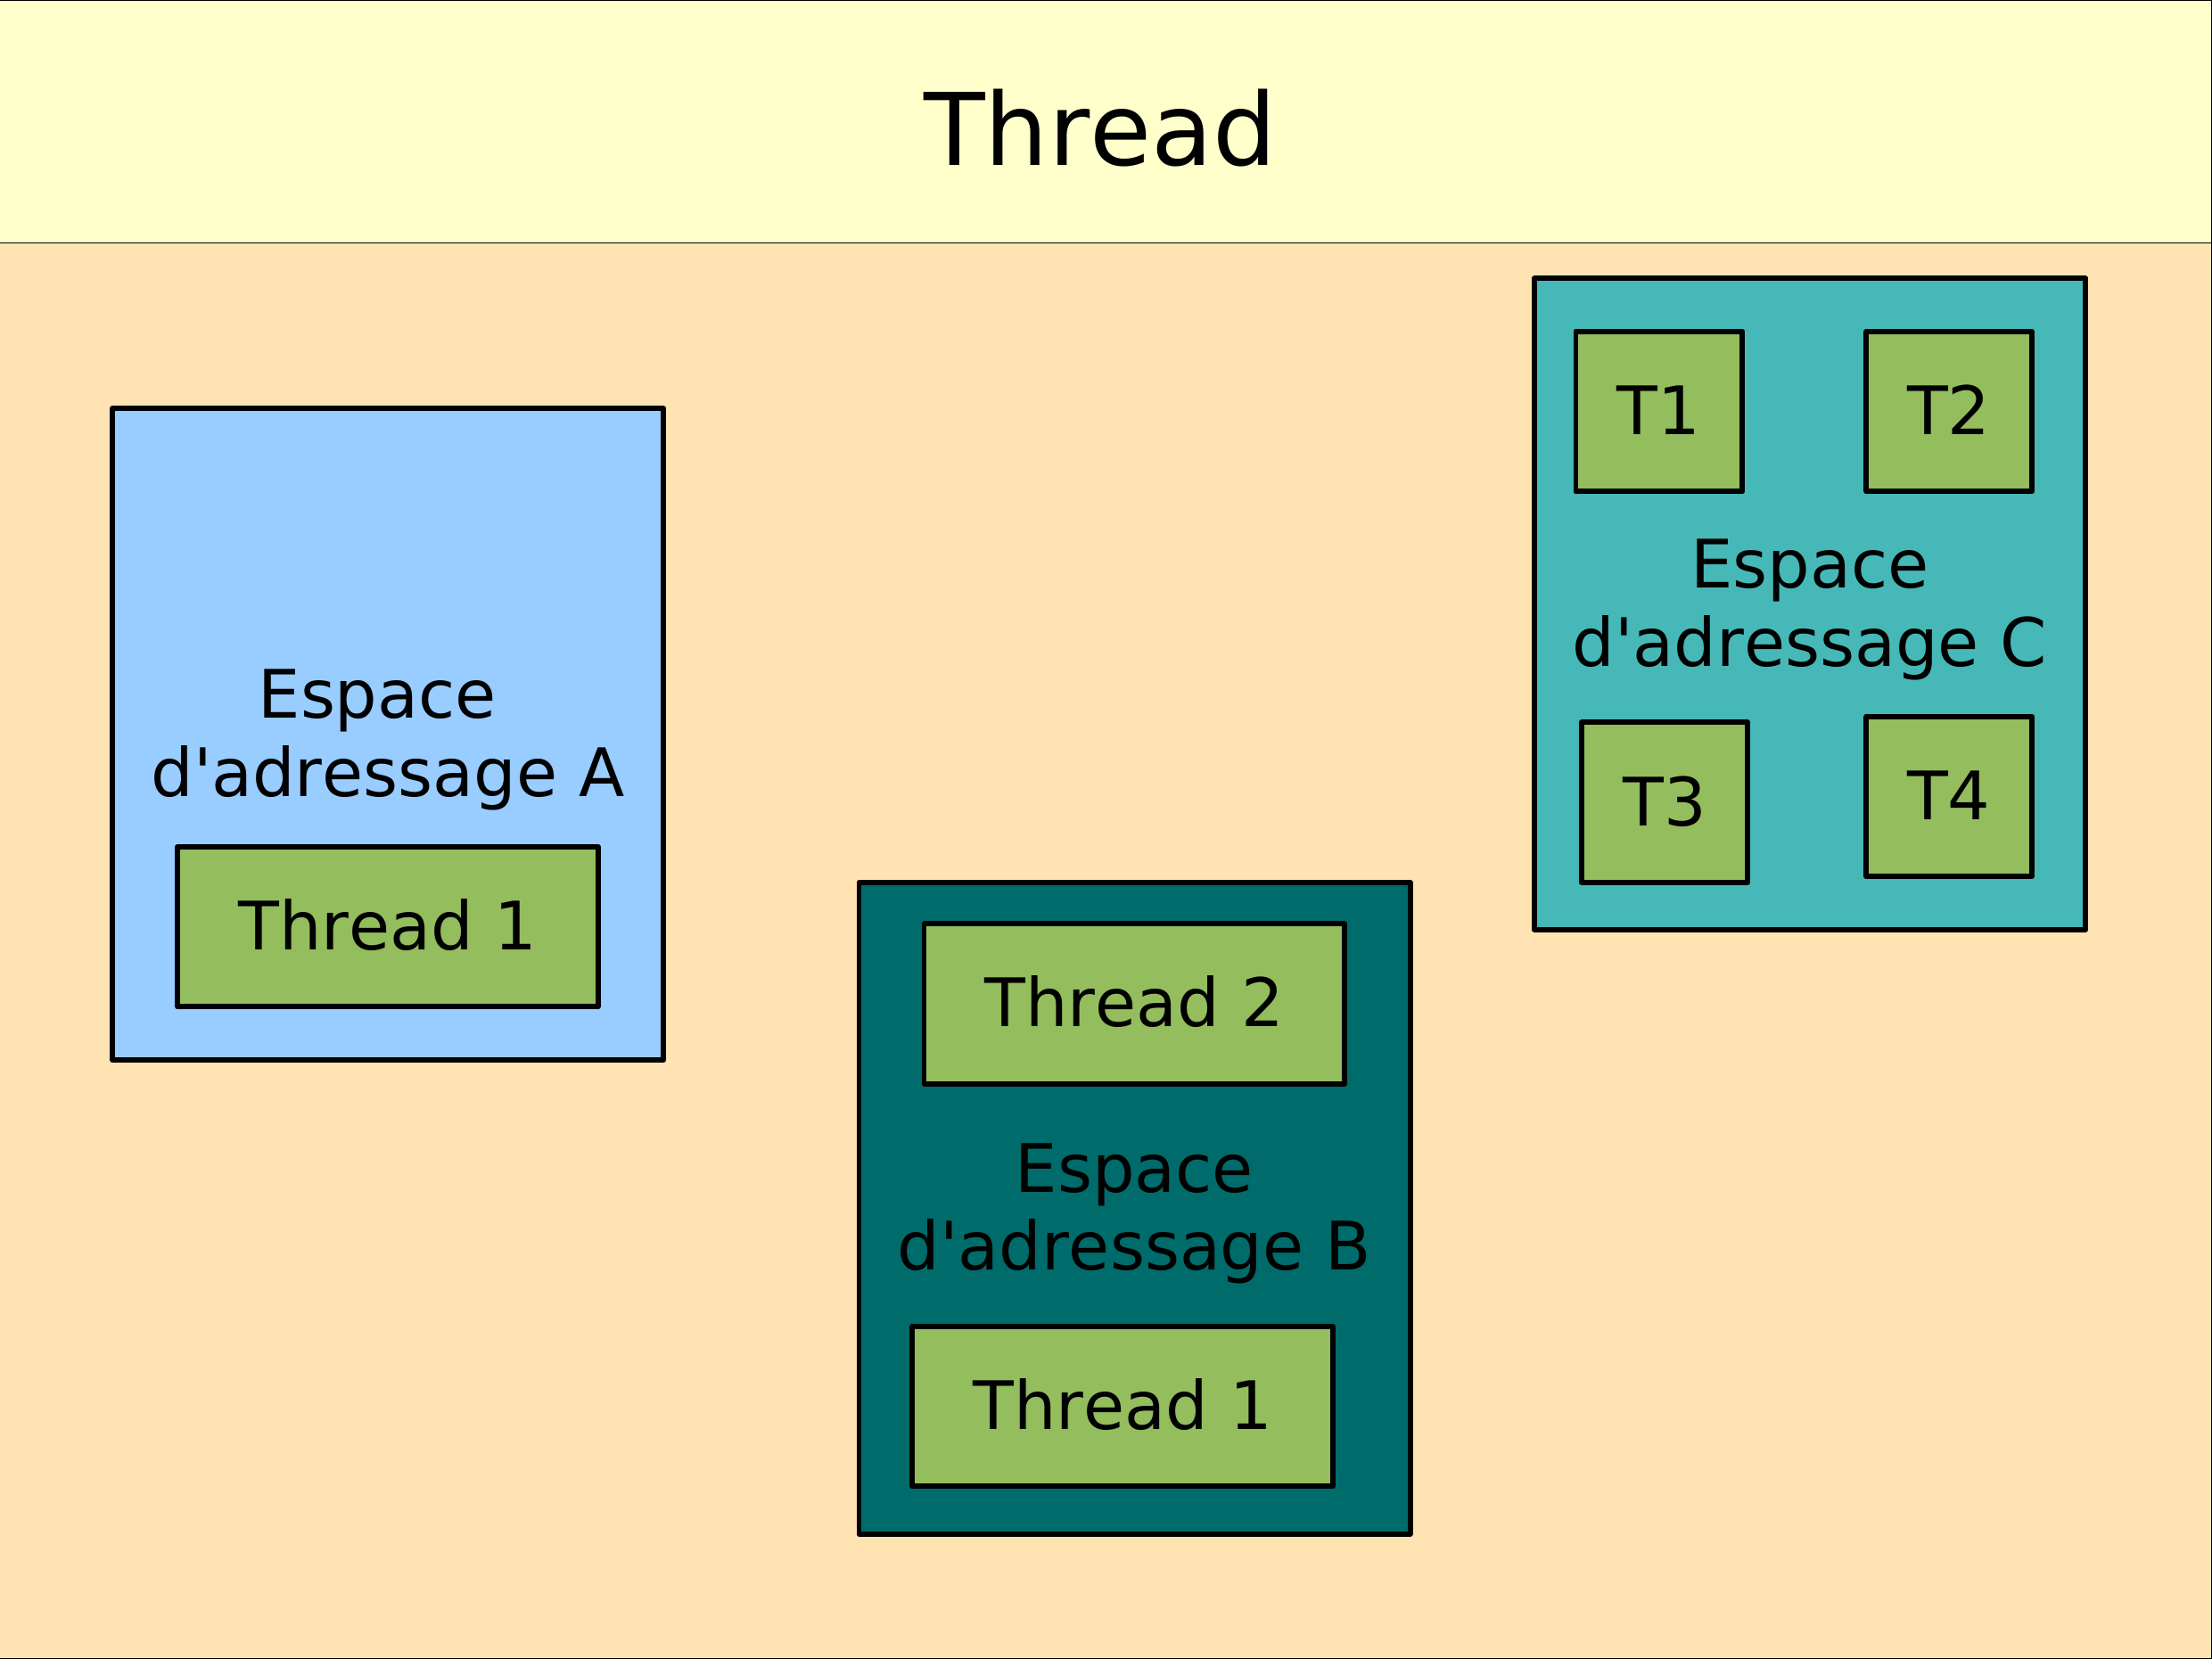

# Thread
Espace
d'adressage C
T1
T2
T1
Espace
d'adressage A
T4
T3
Thread 1
Espace
d'adressage B
Thread 2
Thread 1